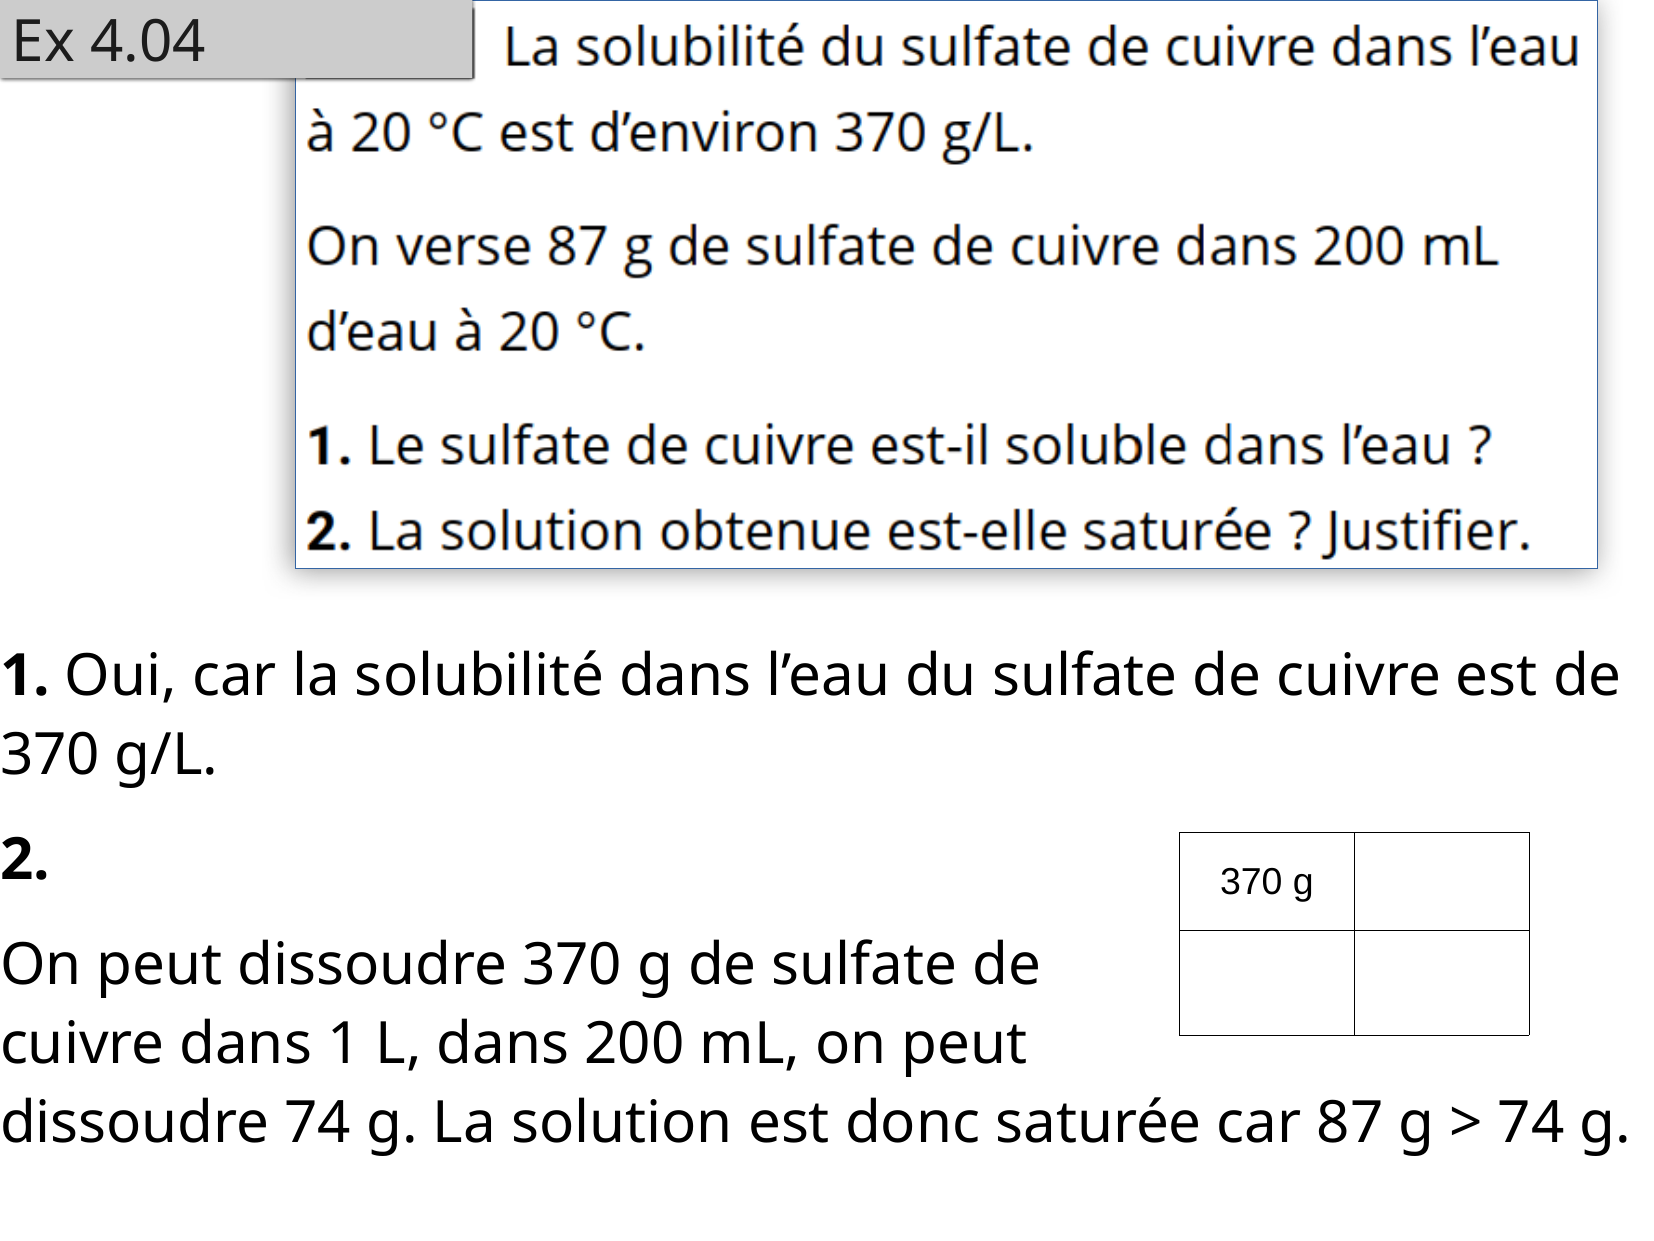

# Ex 4.04
1. Oui, car la solubilité dans l’eau du sulfate de cuivre est de 370 g/L.
2.
On peut dissoudre 370 g de sulfate de
cuivre dans 1 L, dans 200 mL, on peut
dissoudre 74 g. La solution est donc saturée car 87 g > 74 g.
| 370 g | |
| --- | --- |
| | |